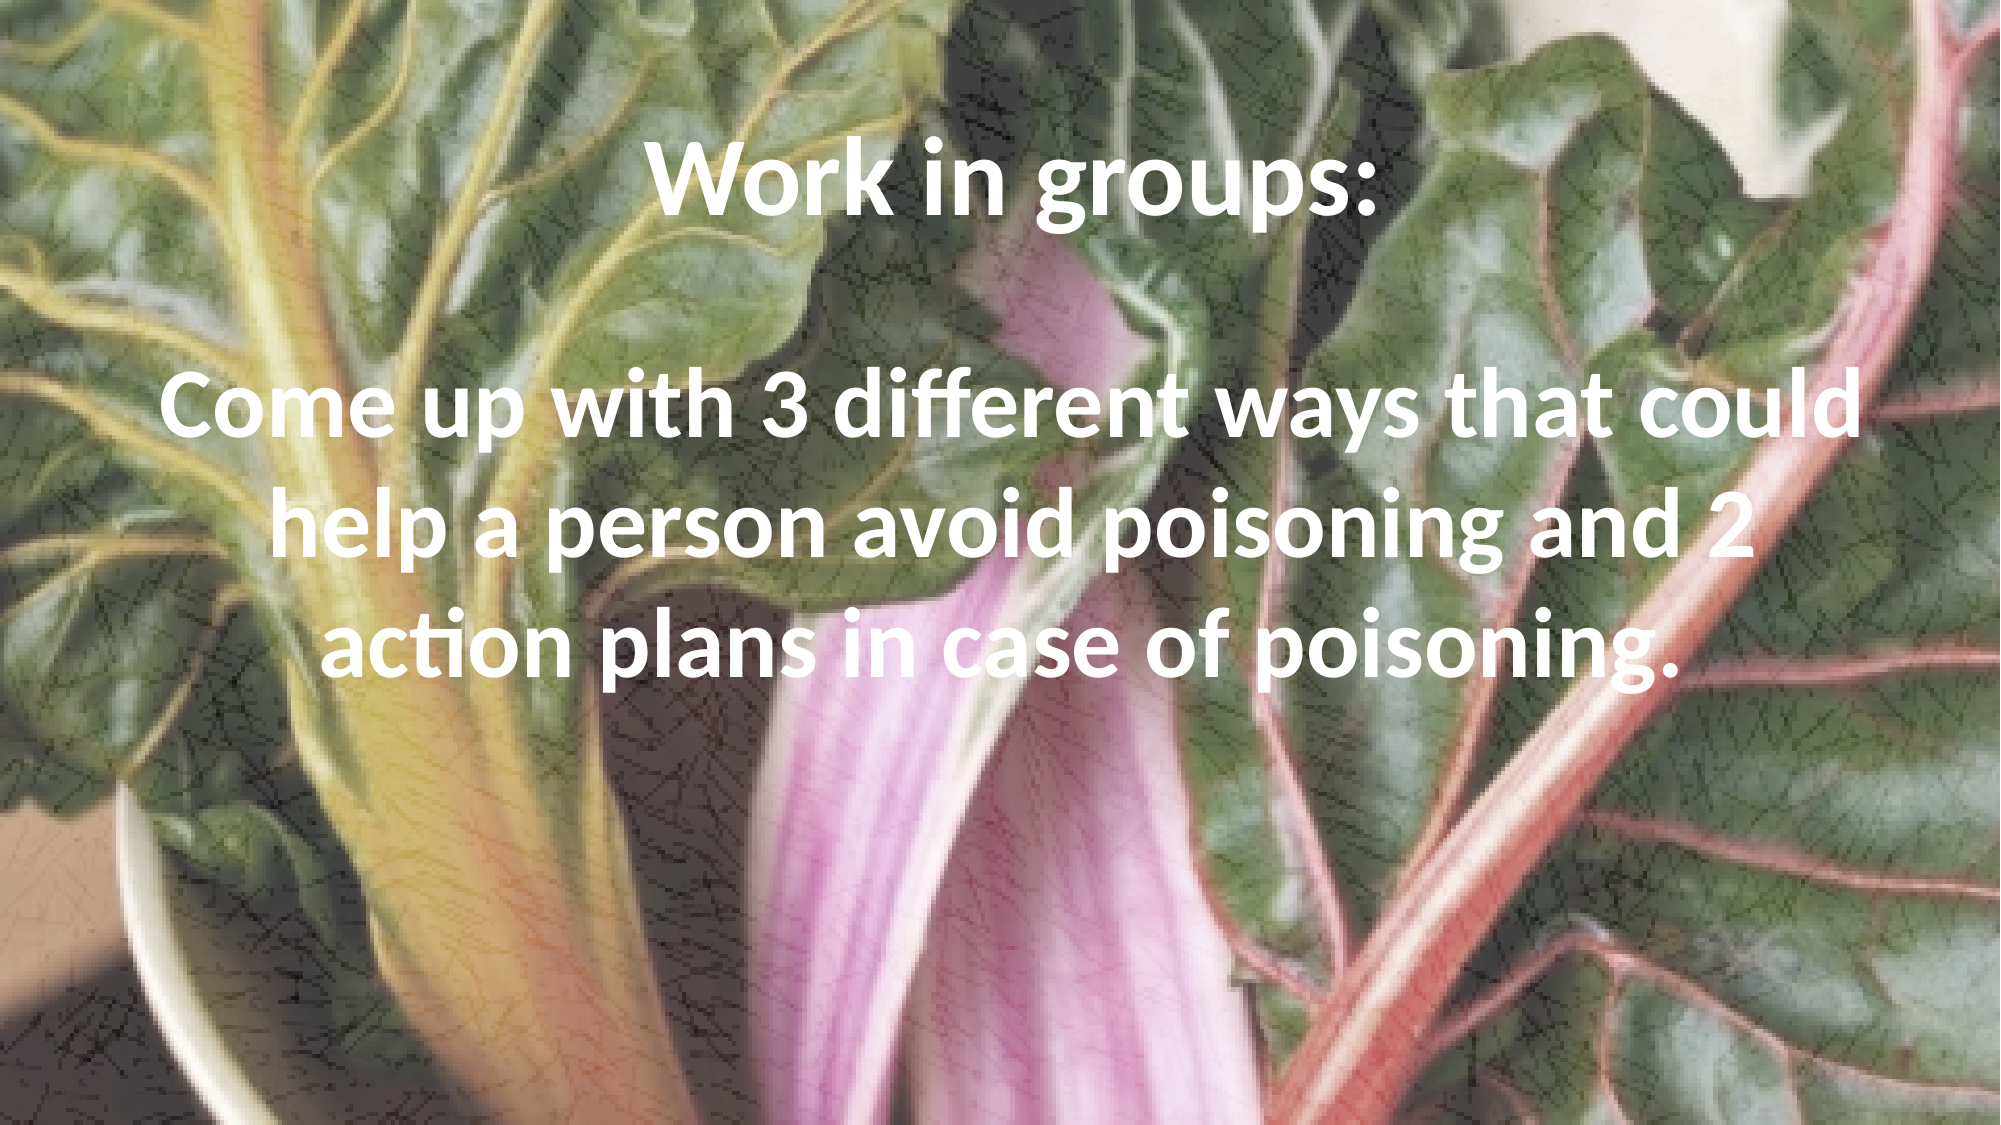

Work in groups:
Come up with 3 different ways that could help a person avoid poisoning and 2 action plans in case of poisoning.
 Time limit: 5 min